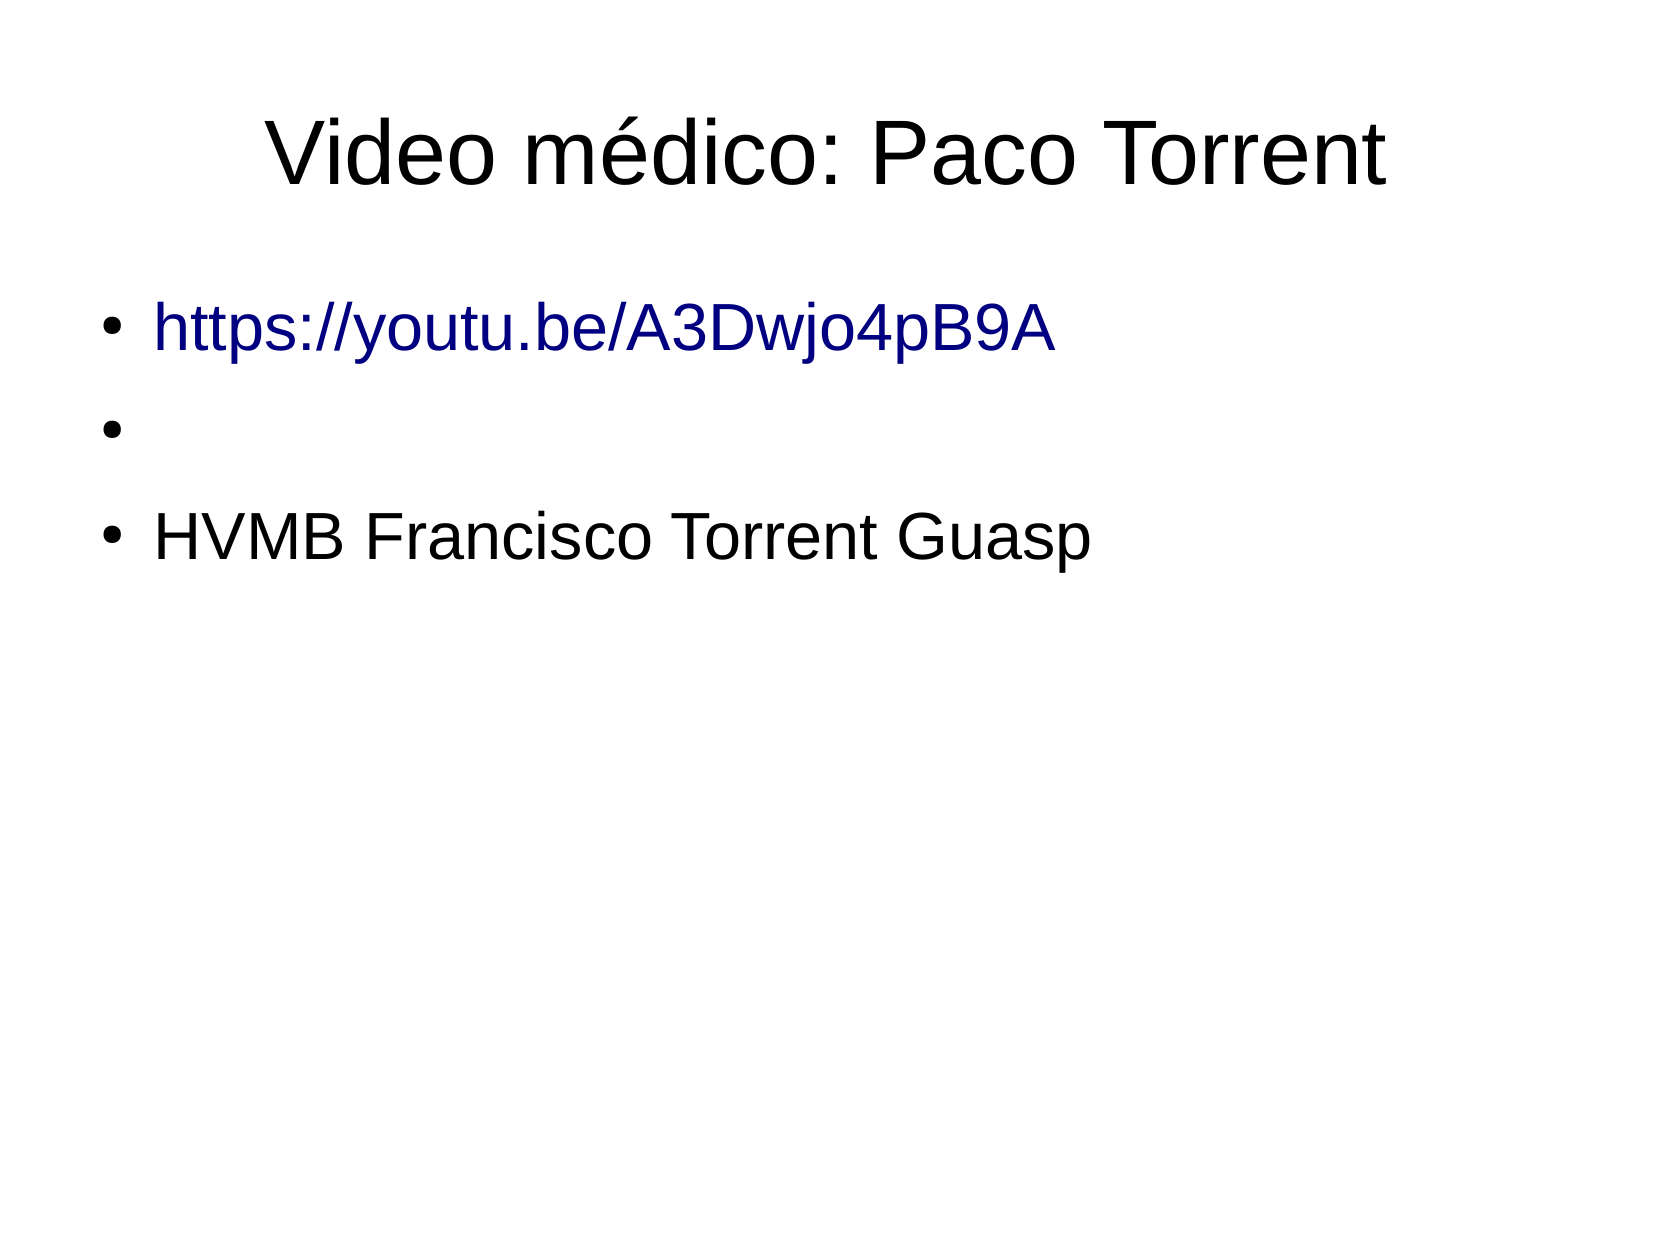

# Video médico: Paco Torrent
https://youtu.be/A3Dwjo4pB9A
HVMB Francisco Torrent Guasp